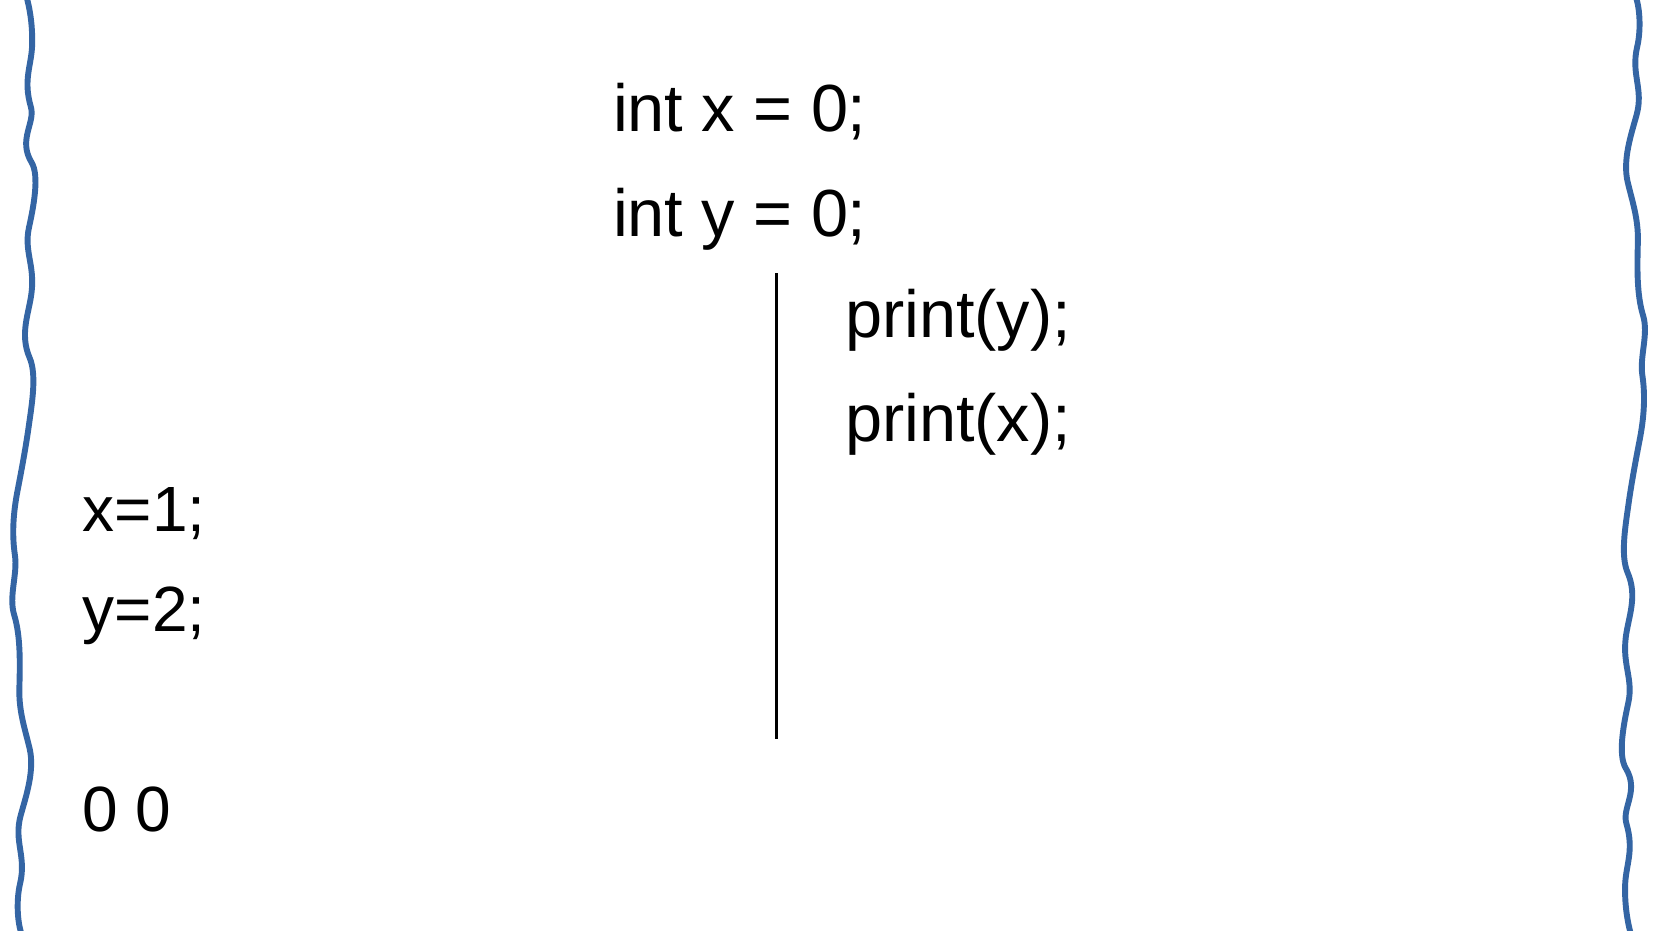

int x = 0;
int y = 0;
# x=1;
y=2;
0 0
print(y);
print(x);